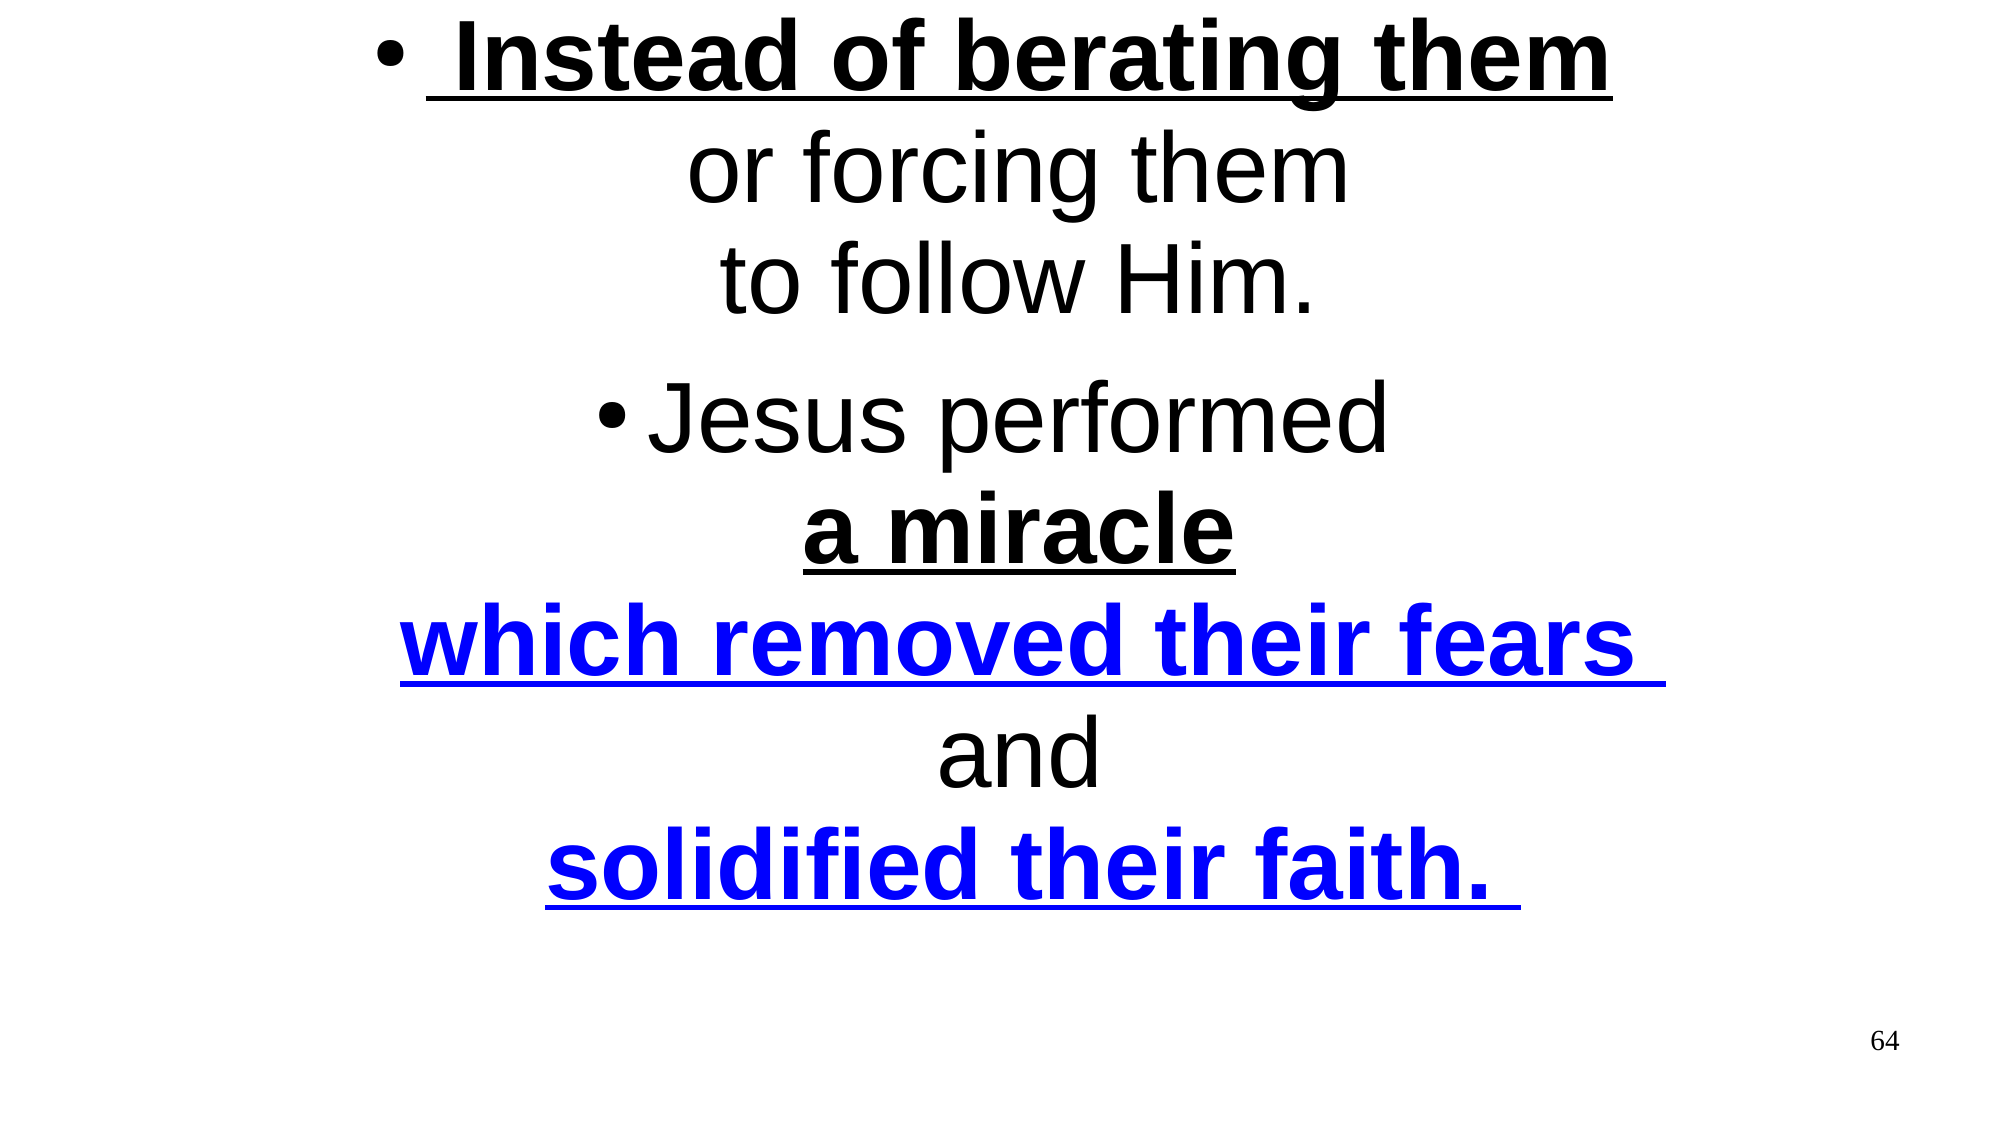

# Instead of berating them or forcing them to follow Him.
Jesus performed
a miracle
which removed their fears
and
solidified their faith.
64